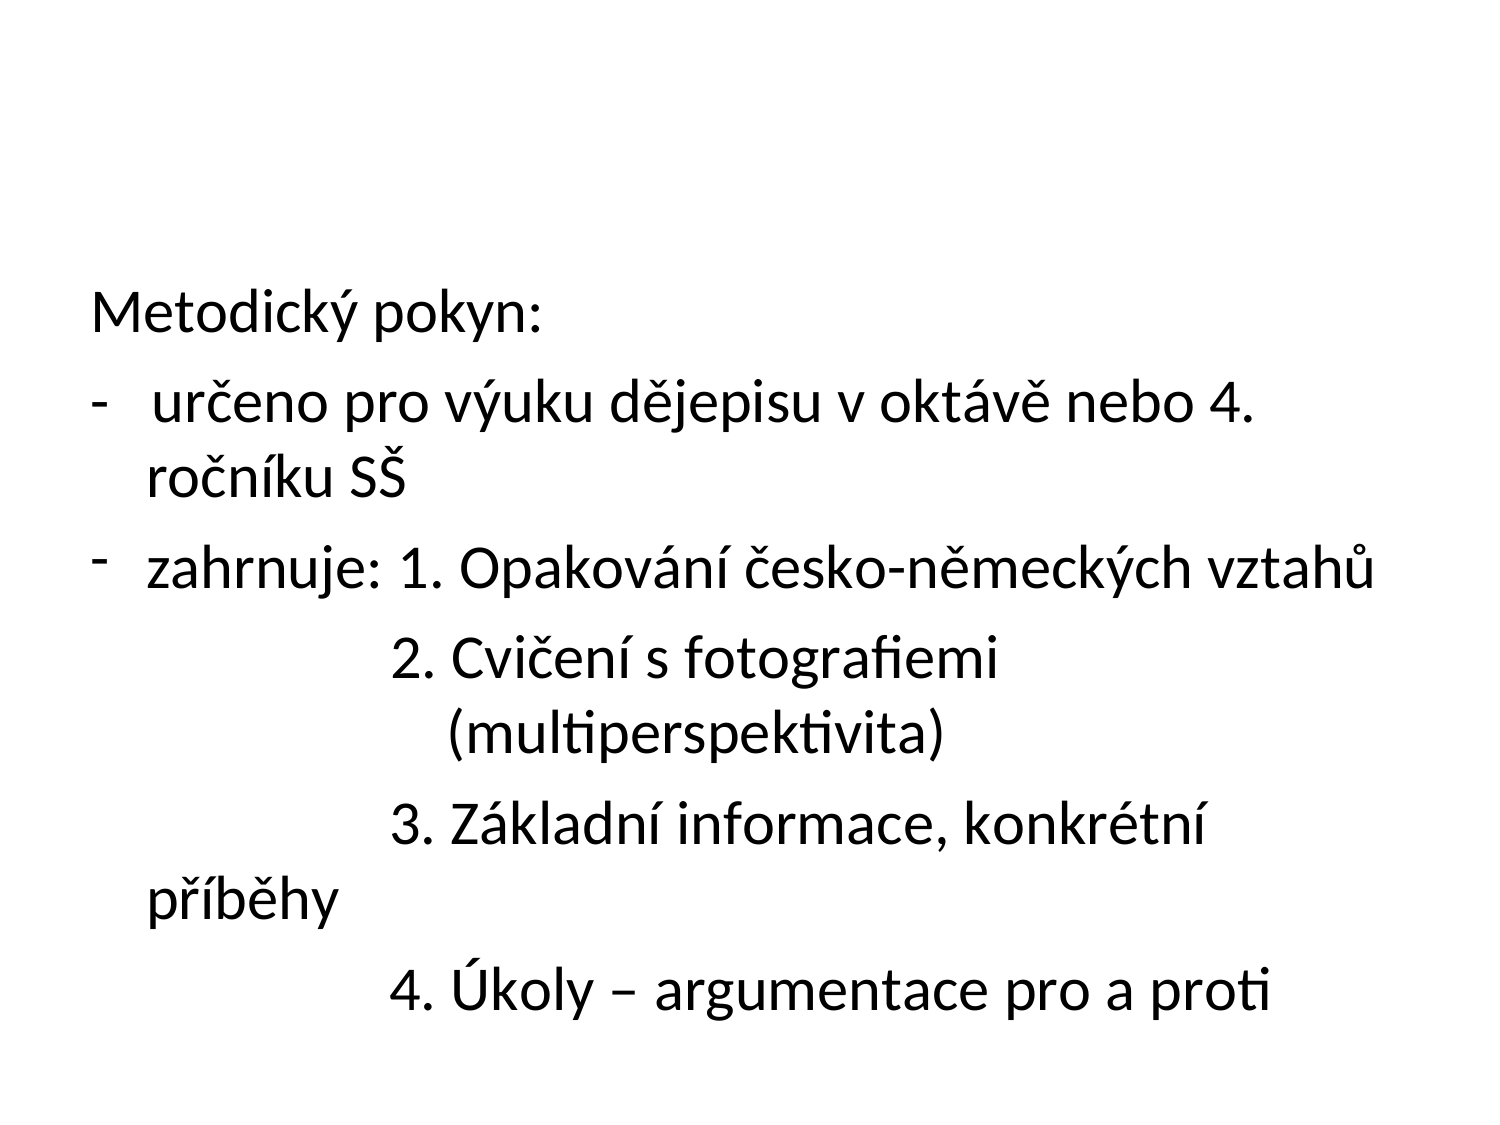

#
Metodický pokyn:
- určeno pro výuku dějepisu v oktávě nebo 4. ročníku SŠ
zahrnuje: 1. Opakování česko-německých vztahů
			2. Cvičení s fotografiemi 				 (multiperspektivita)
 3. Základní informace, konkrétní příběhy
 4. Úkoly – argumentace pro a proti